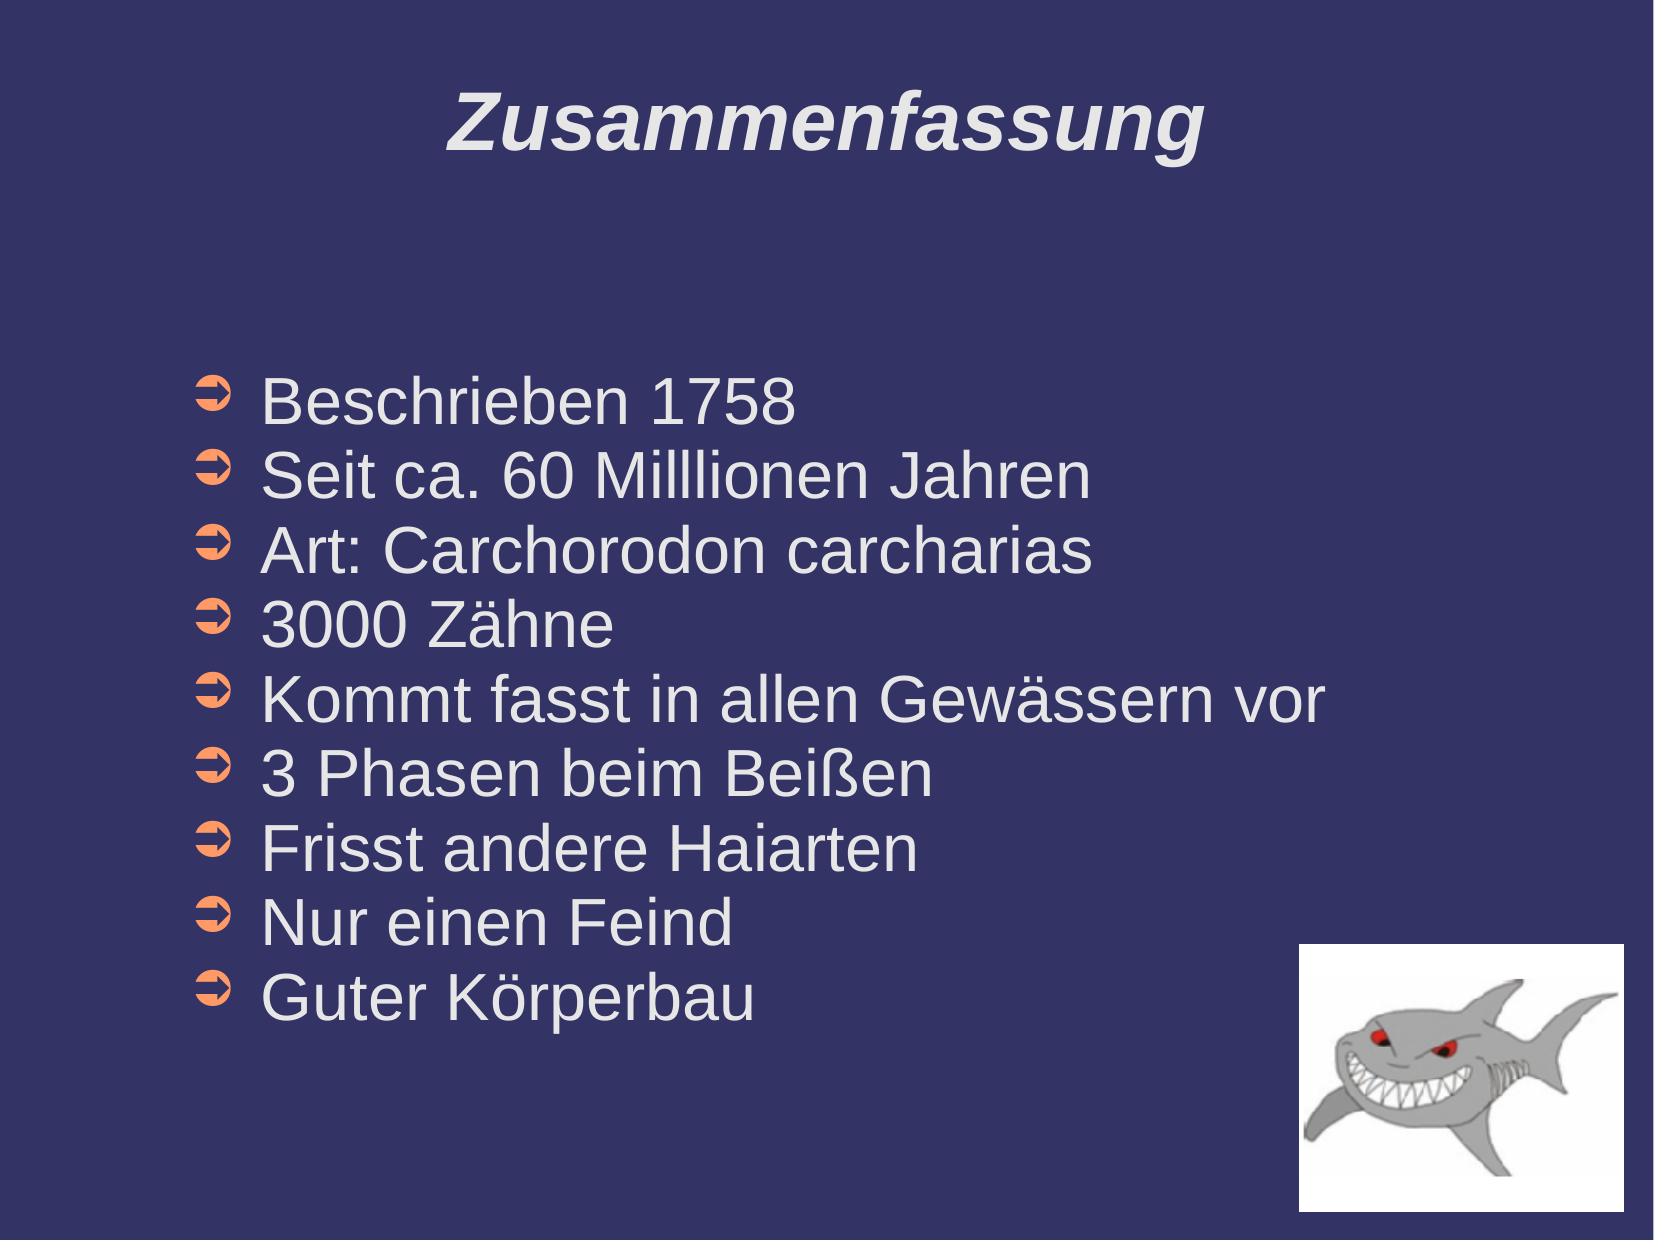

# Zusammenfassung
Beschrieben 1758
Seit ca. 60 Milllionen Jahren
Art: Carchorodon carcharias
3000 Zähne
Kommt fasst in allen Gewässern vor
3 Phasen beim Beißen
Frisst andere Haiarten
Nur einen Feind
Guter Körperbau